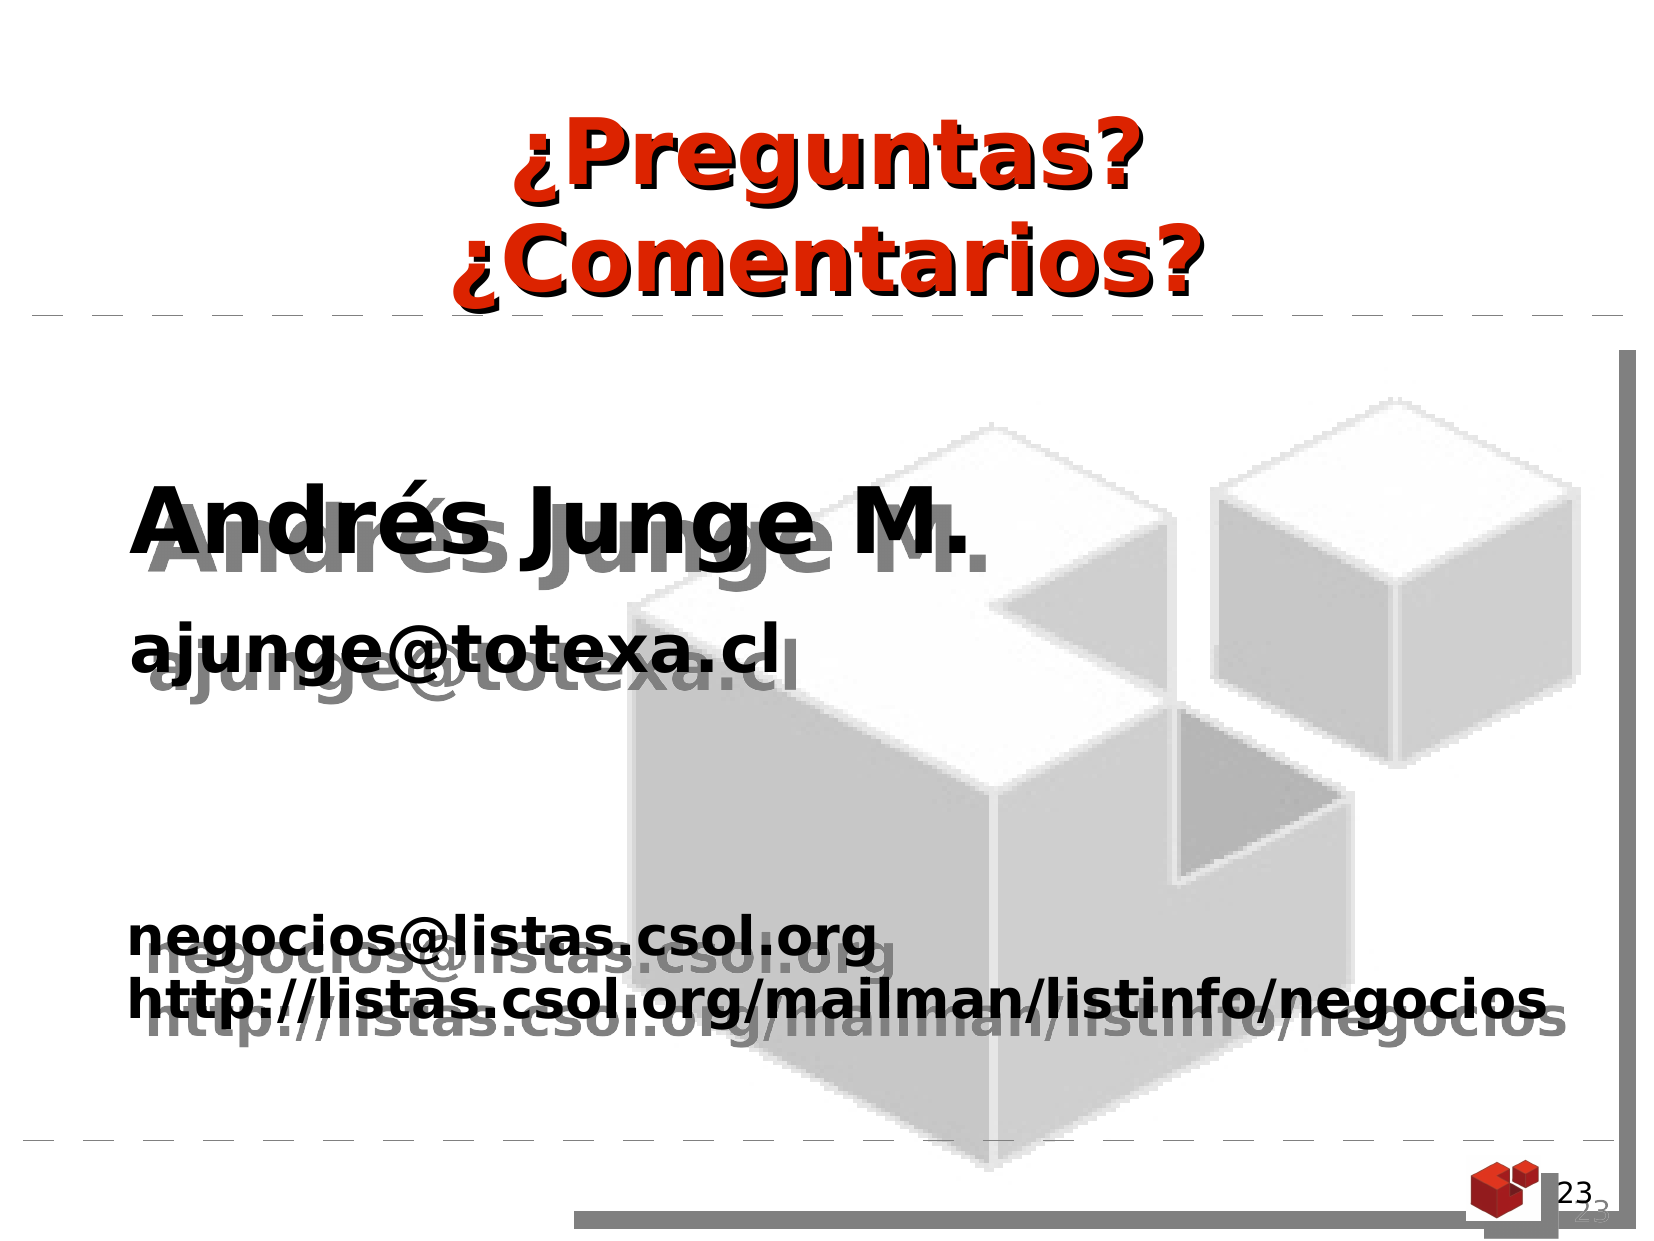

# ¿Preguntas? ¿Comentarios?
Andrés Junge M.
ajunge@totexa.cl
negocios@listas.csol.org
http://listas.csol.org/mailman/listinfo/negocios